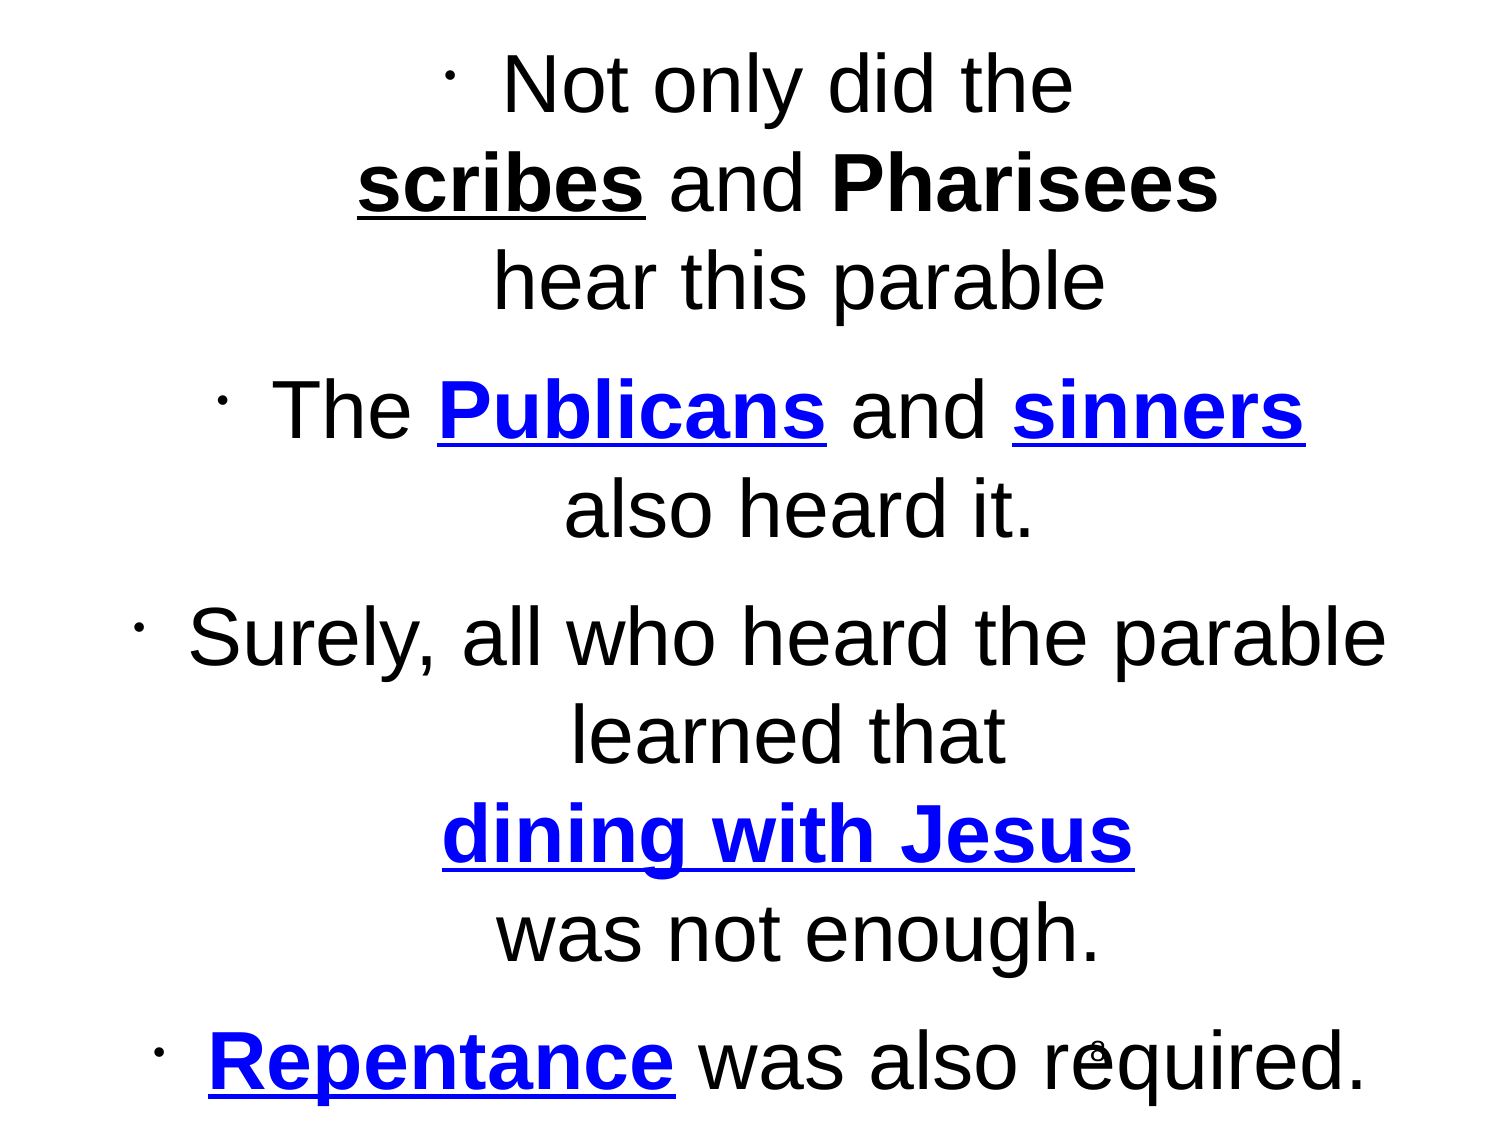

# Not only did the scribes and Pharisees hear this parable
The Publicans and sinners
also heard it.
Surely, all who heard the parable
learned that
dining with Jesus
was not enough.
Repentance was also required.
8